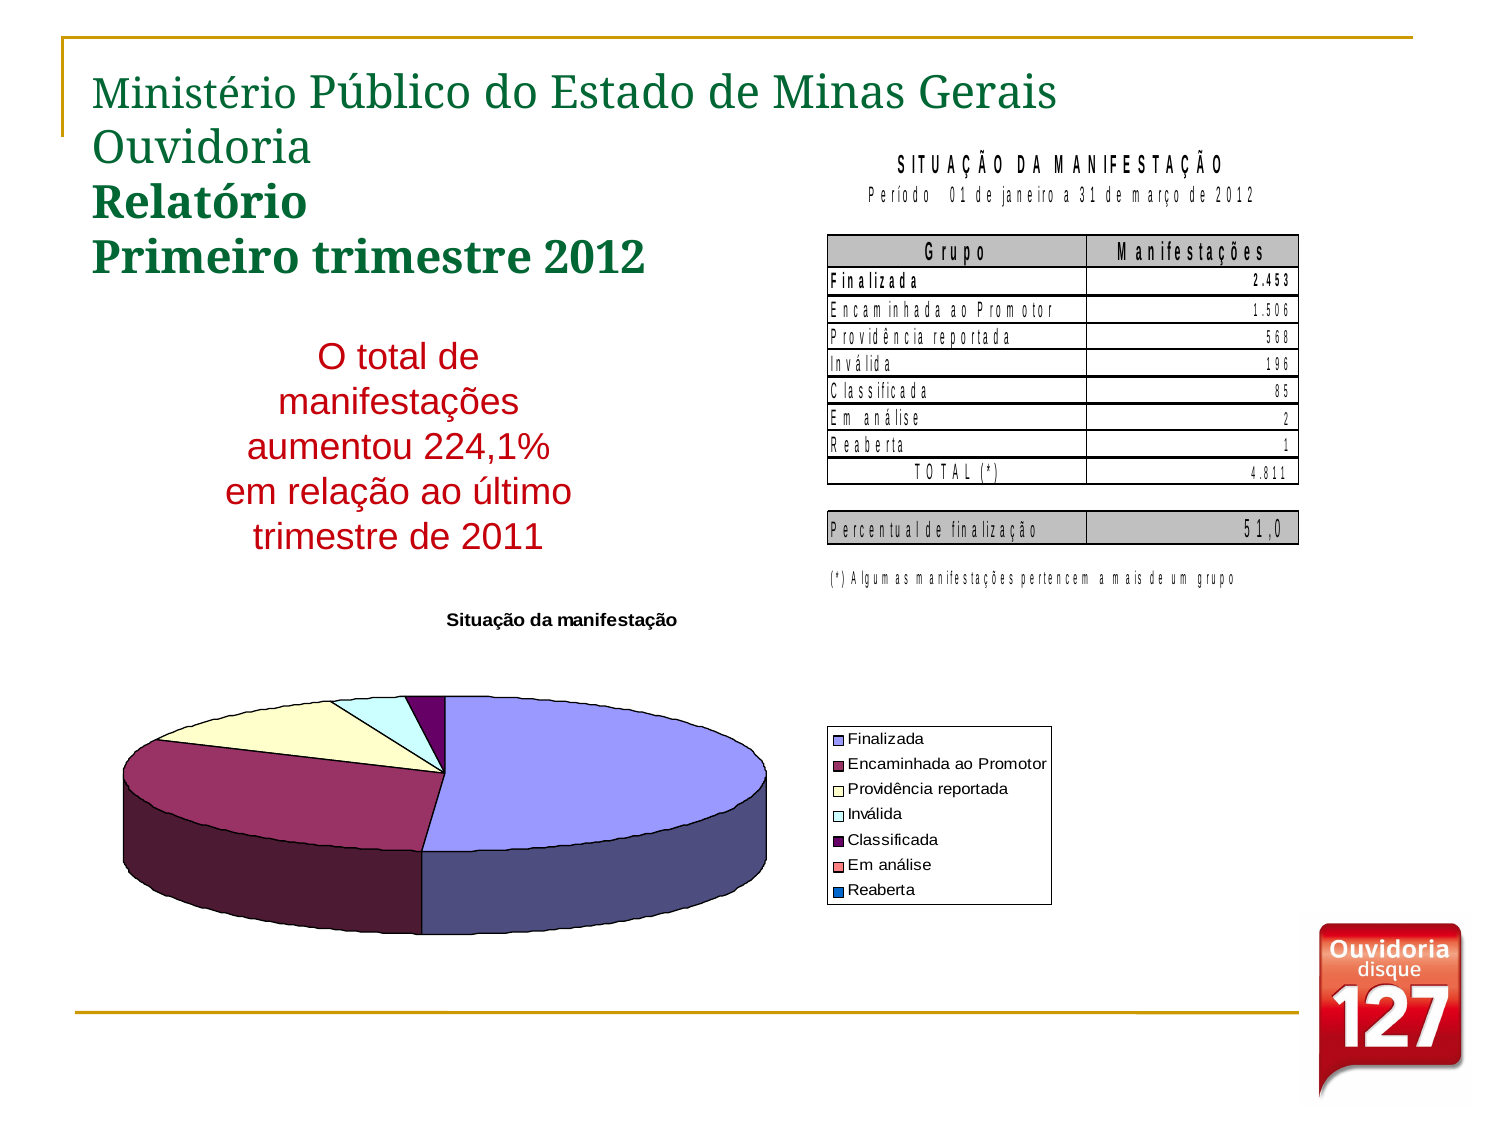

Ministério Público do Estado de Minas Gerais
Ouvidoria
Relatório
Primeiro trimestre 2012
O total de manifestações aumentou 224,1% em relação ao último trimestre de 2011